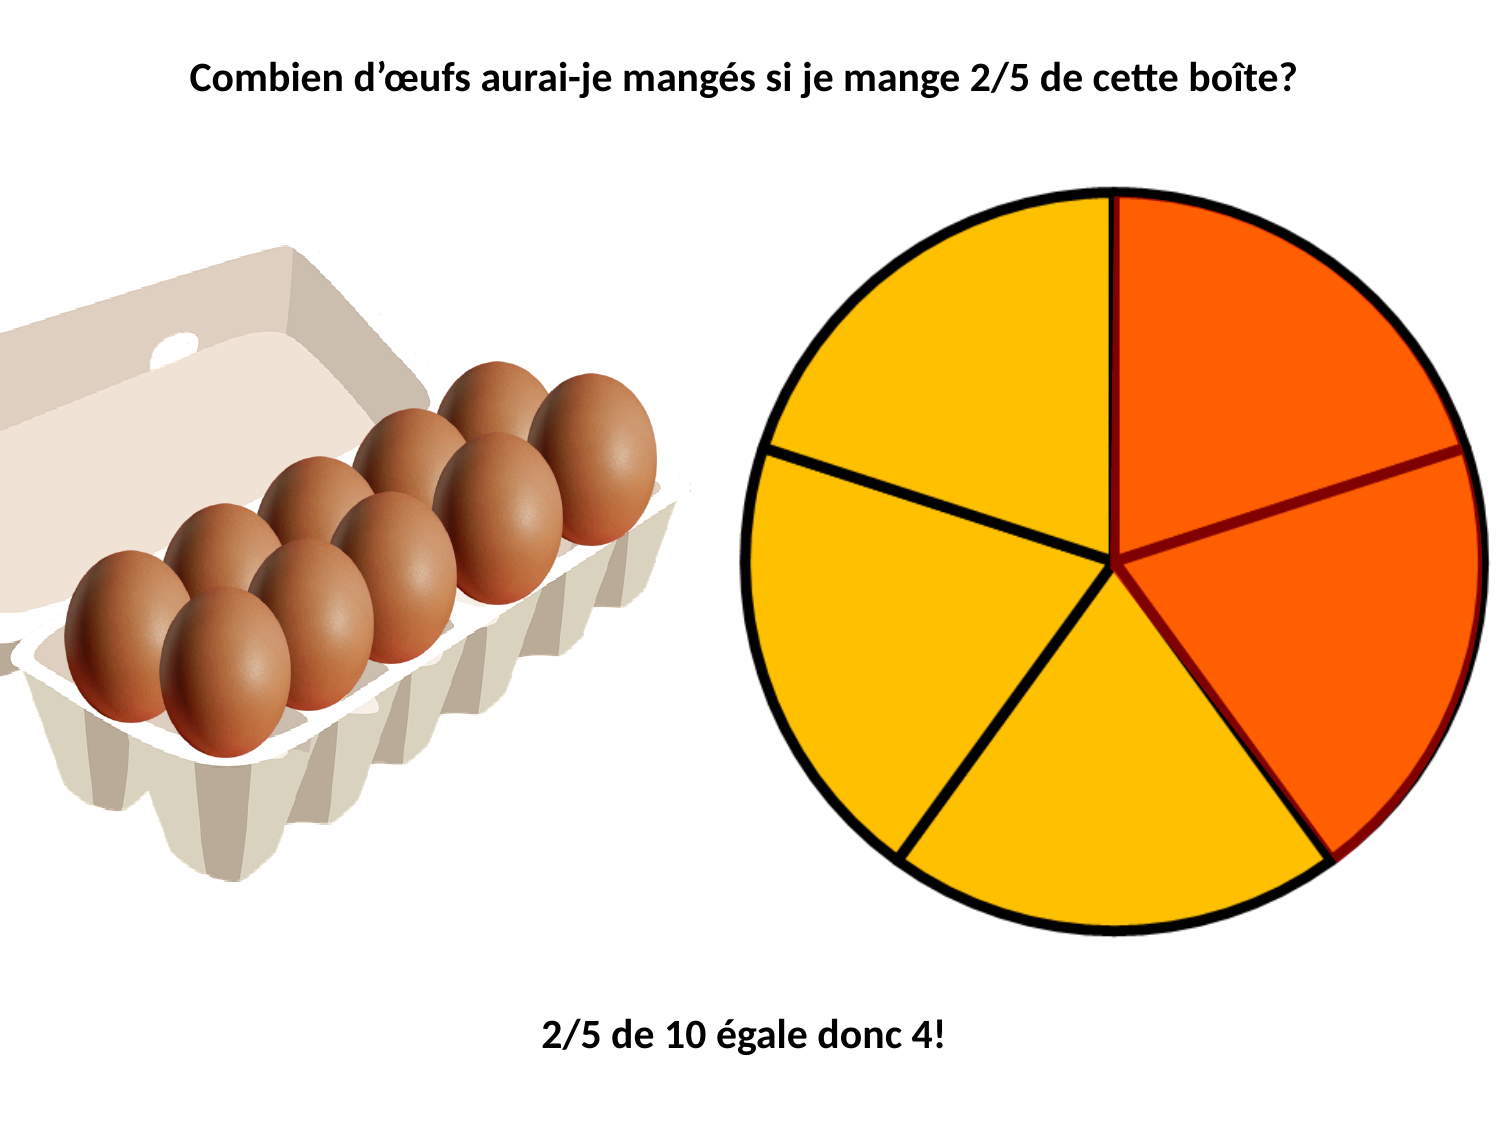

Combien d’œufs aurai-je mangés si je mange 2/5 de cette boîte?
2/5 de 10 égale donc 4!